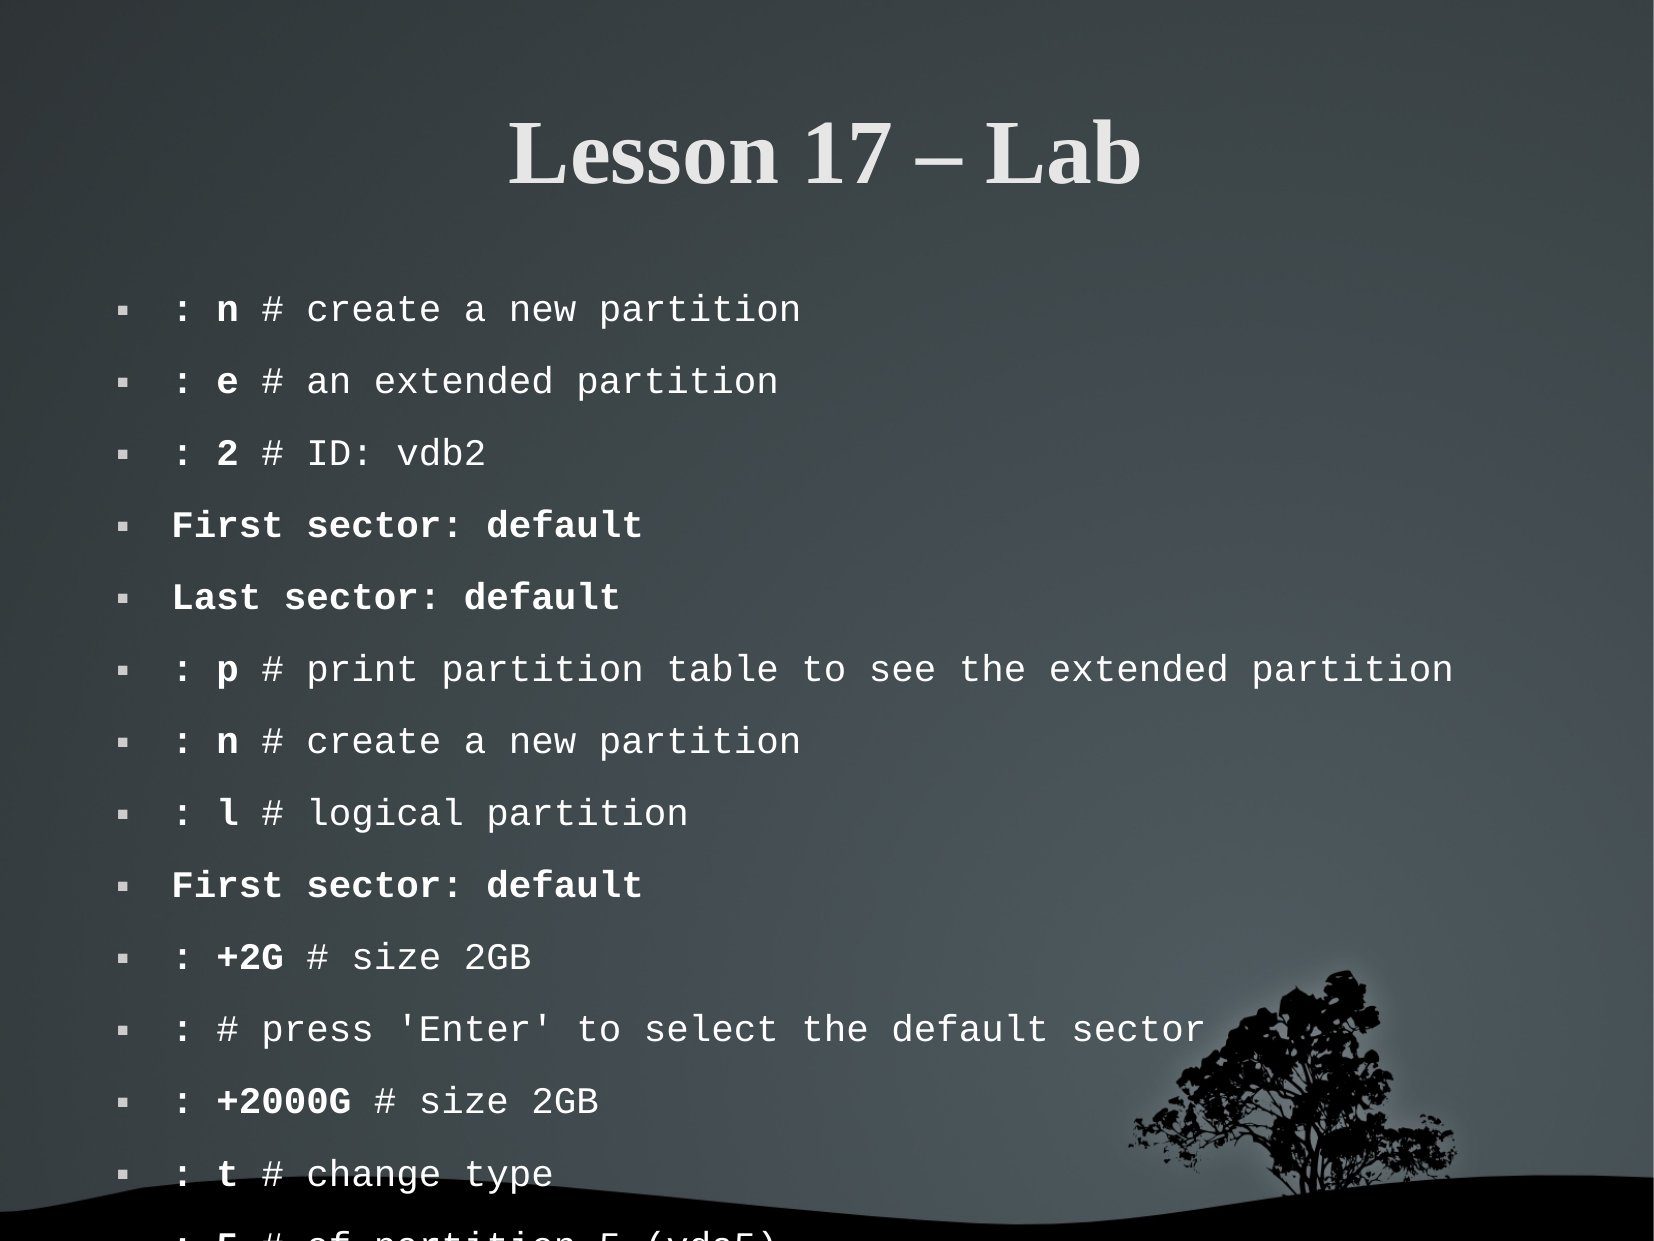

# Lesson 17 – Lab
: n # create a new partition
: e # an extended partition
: 2 # ID: vdb2
First sector: default
Last sector: default
: p # print partition table to see the extended partition
: n # create a new partition
: l # logical partition
First sector: default
: +2G # size 2GB
: # press 'Enter' to select the default sector
: +2000G # size 2GB
: t # change type
: 5 # of partition 5 (vda5)
: 82 # Hex code 82 for Swap